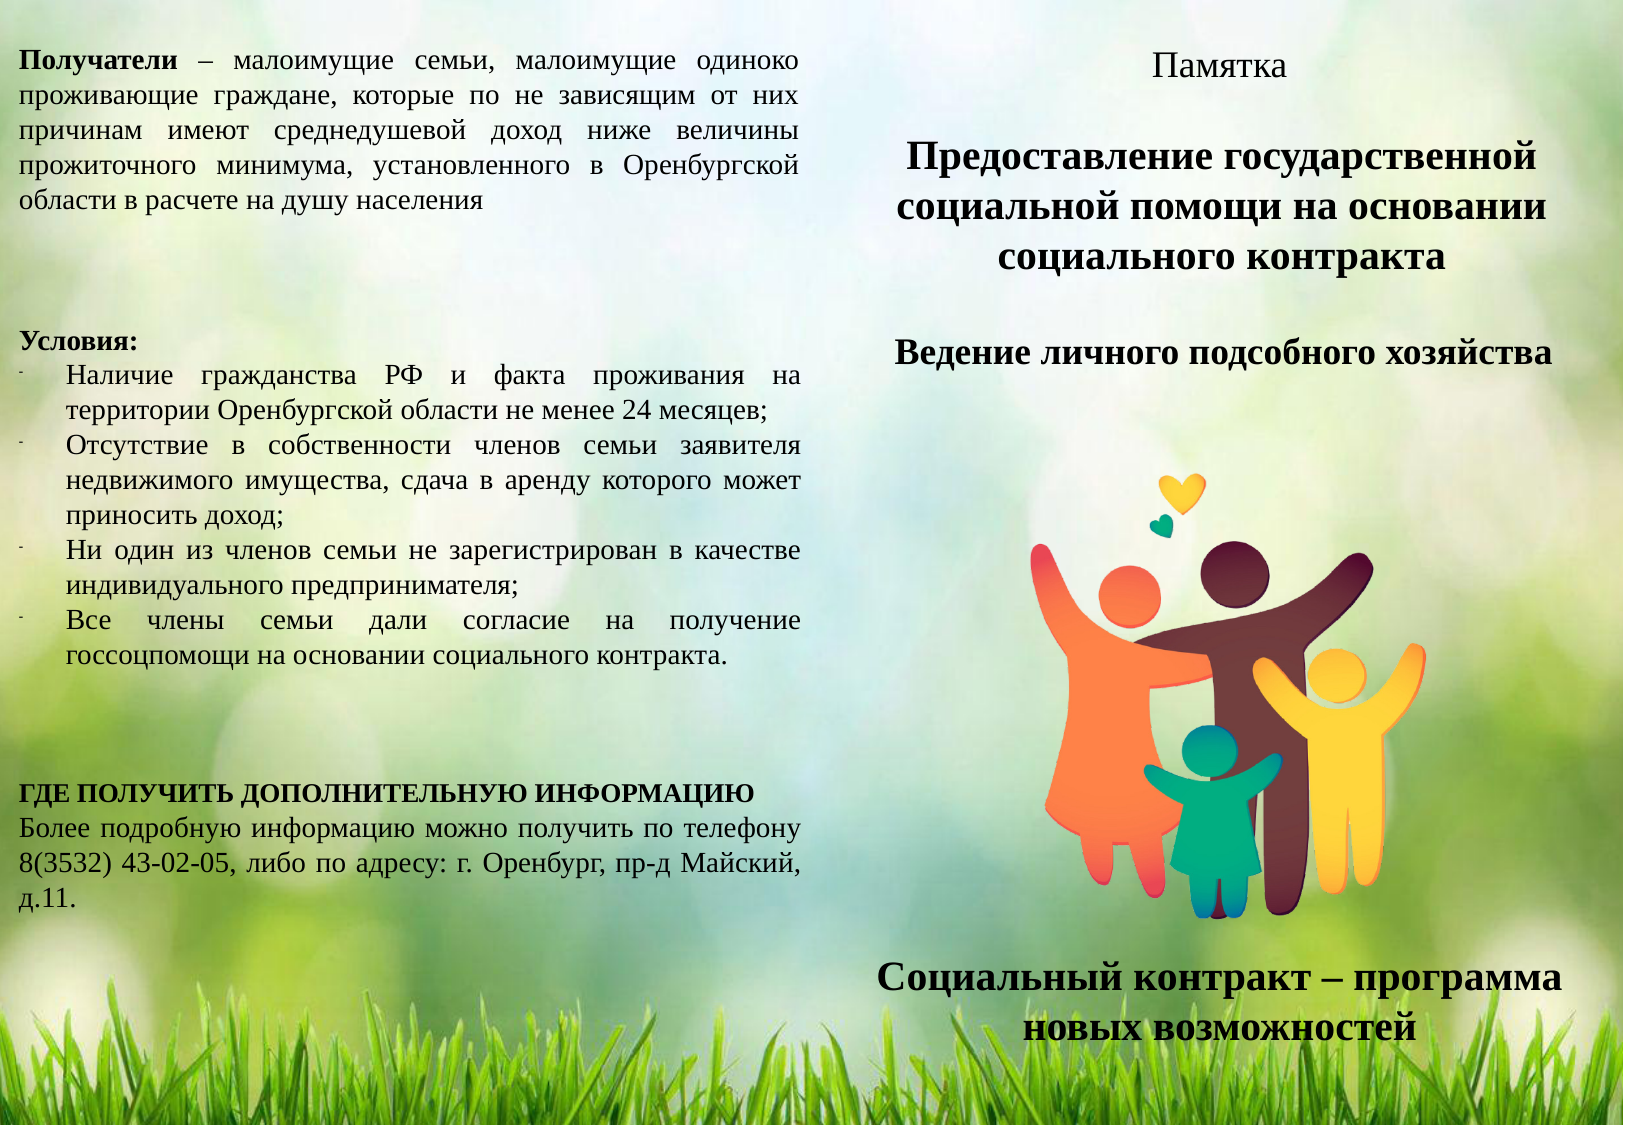

Памятка
Получатели – малоимущие семьи, малоимущие одиноко проживающие граждане, которые по не зависящим от них причинам имеют среднедушевой доход ниже величины прожиточного минимума, установленного в Оренбургской области в расчете на душу населения
Предоставление государственной социальной помощи на основании социального контракта
Условия:
Наличие гражданства РФ и факта проживания на территории Оренбургской области не менее 24 месяцев;
Отсутствие в собственности членов семьи заявителя недвижимого имущества, сдача в аренду которого может приносить доход;
Ни один из членов семьи не зарегистрирован в качестве индивидуального предпринимателя;
Все члены семьи дали согласие на получение госсоцпомощи на основании социального контракта.
Ведение личного подсобного хозяйства
ГДЕ ПОЛУЧИТЬ ДОПОЛНИТЕЛЬНУЮ ИНФОРМАЦИЮ
Более подробную информацию можно получить по телефону 8(3532) 43-02-05, либо по адресу: г. Оренбург, пр-д Майский, д.11.
Социальный контракт – программа новых возможностей